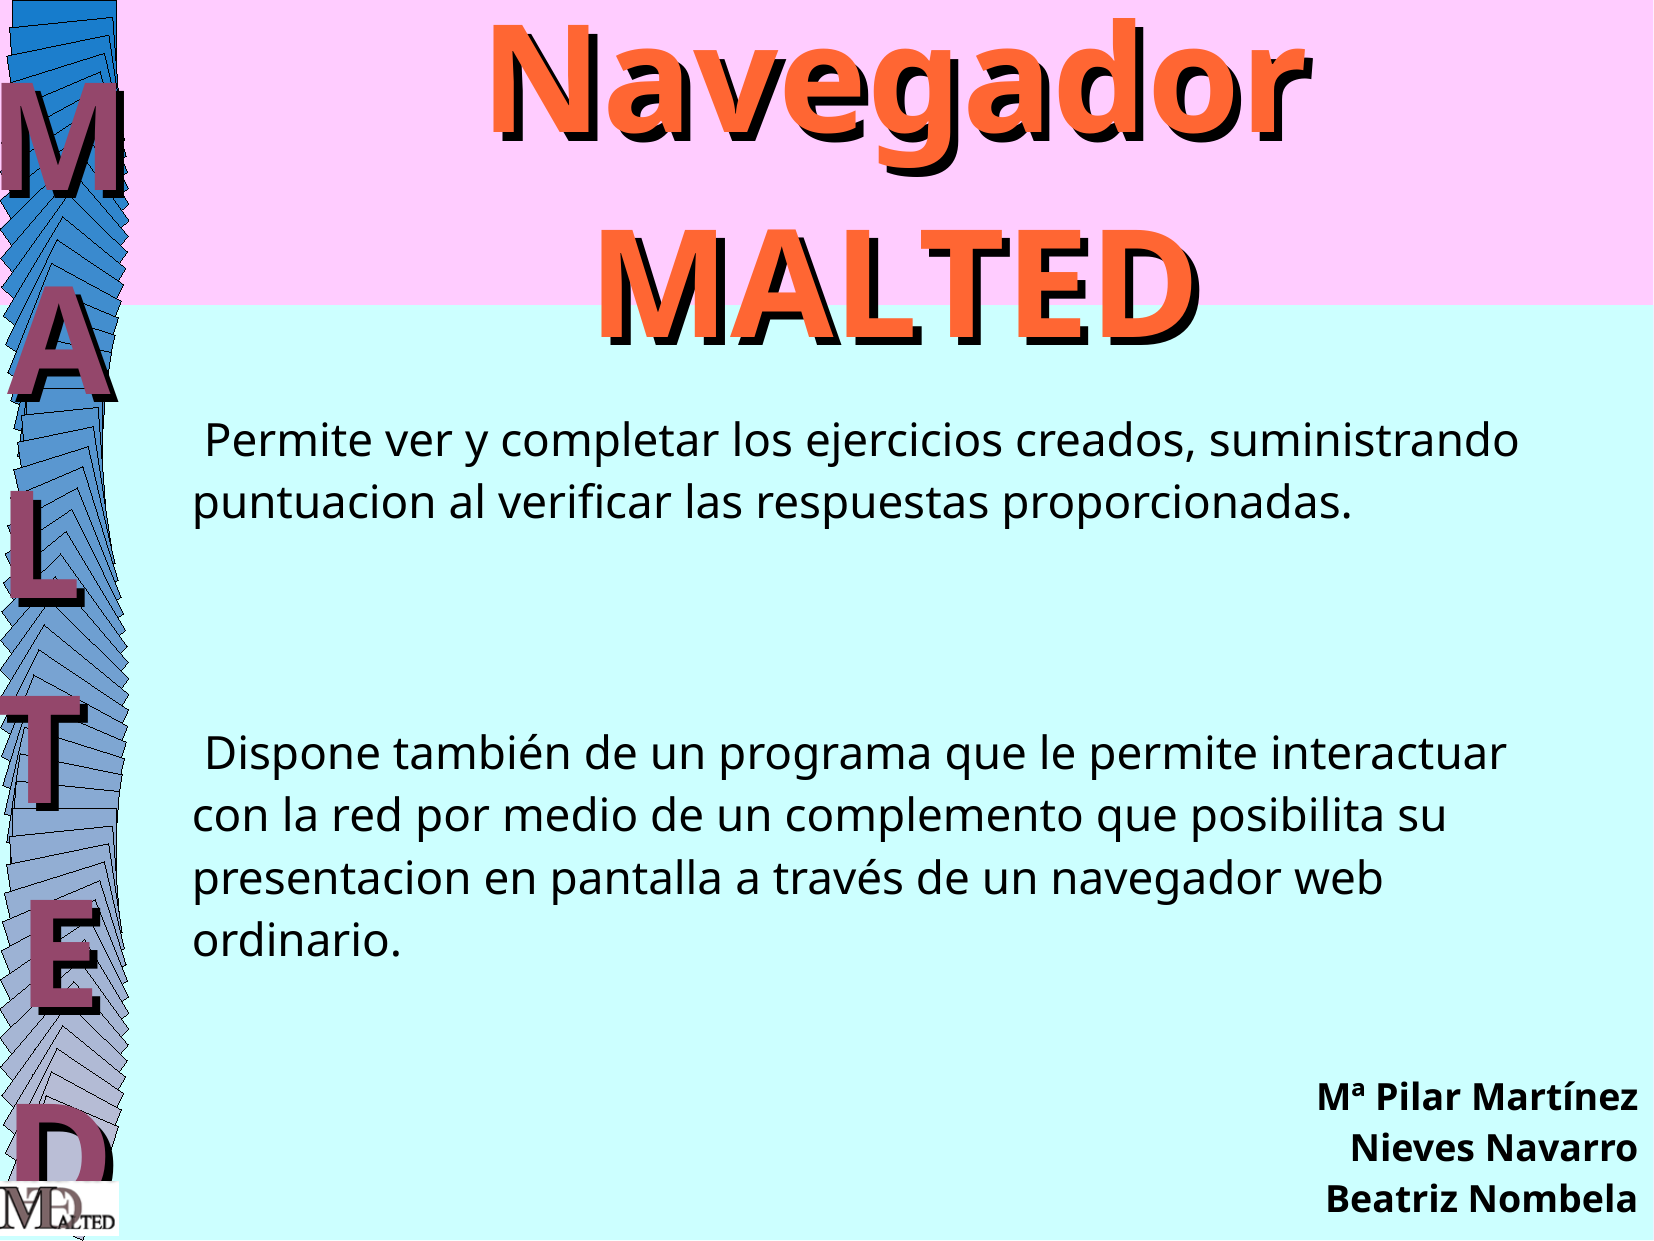

# Navegador MALTED
 Permite ver y completar los ejercicios creados, suministrando puntuacion al verificar las respuestas proporcionadas.
 Dispone también de un programa que le permite interactuar con la red por medio de un complemento que posibilita su presentacion en pantalla a través de un navegador web ordinario.